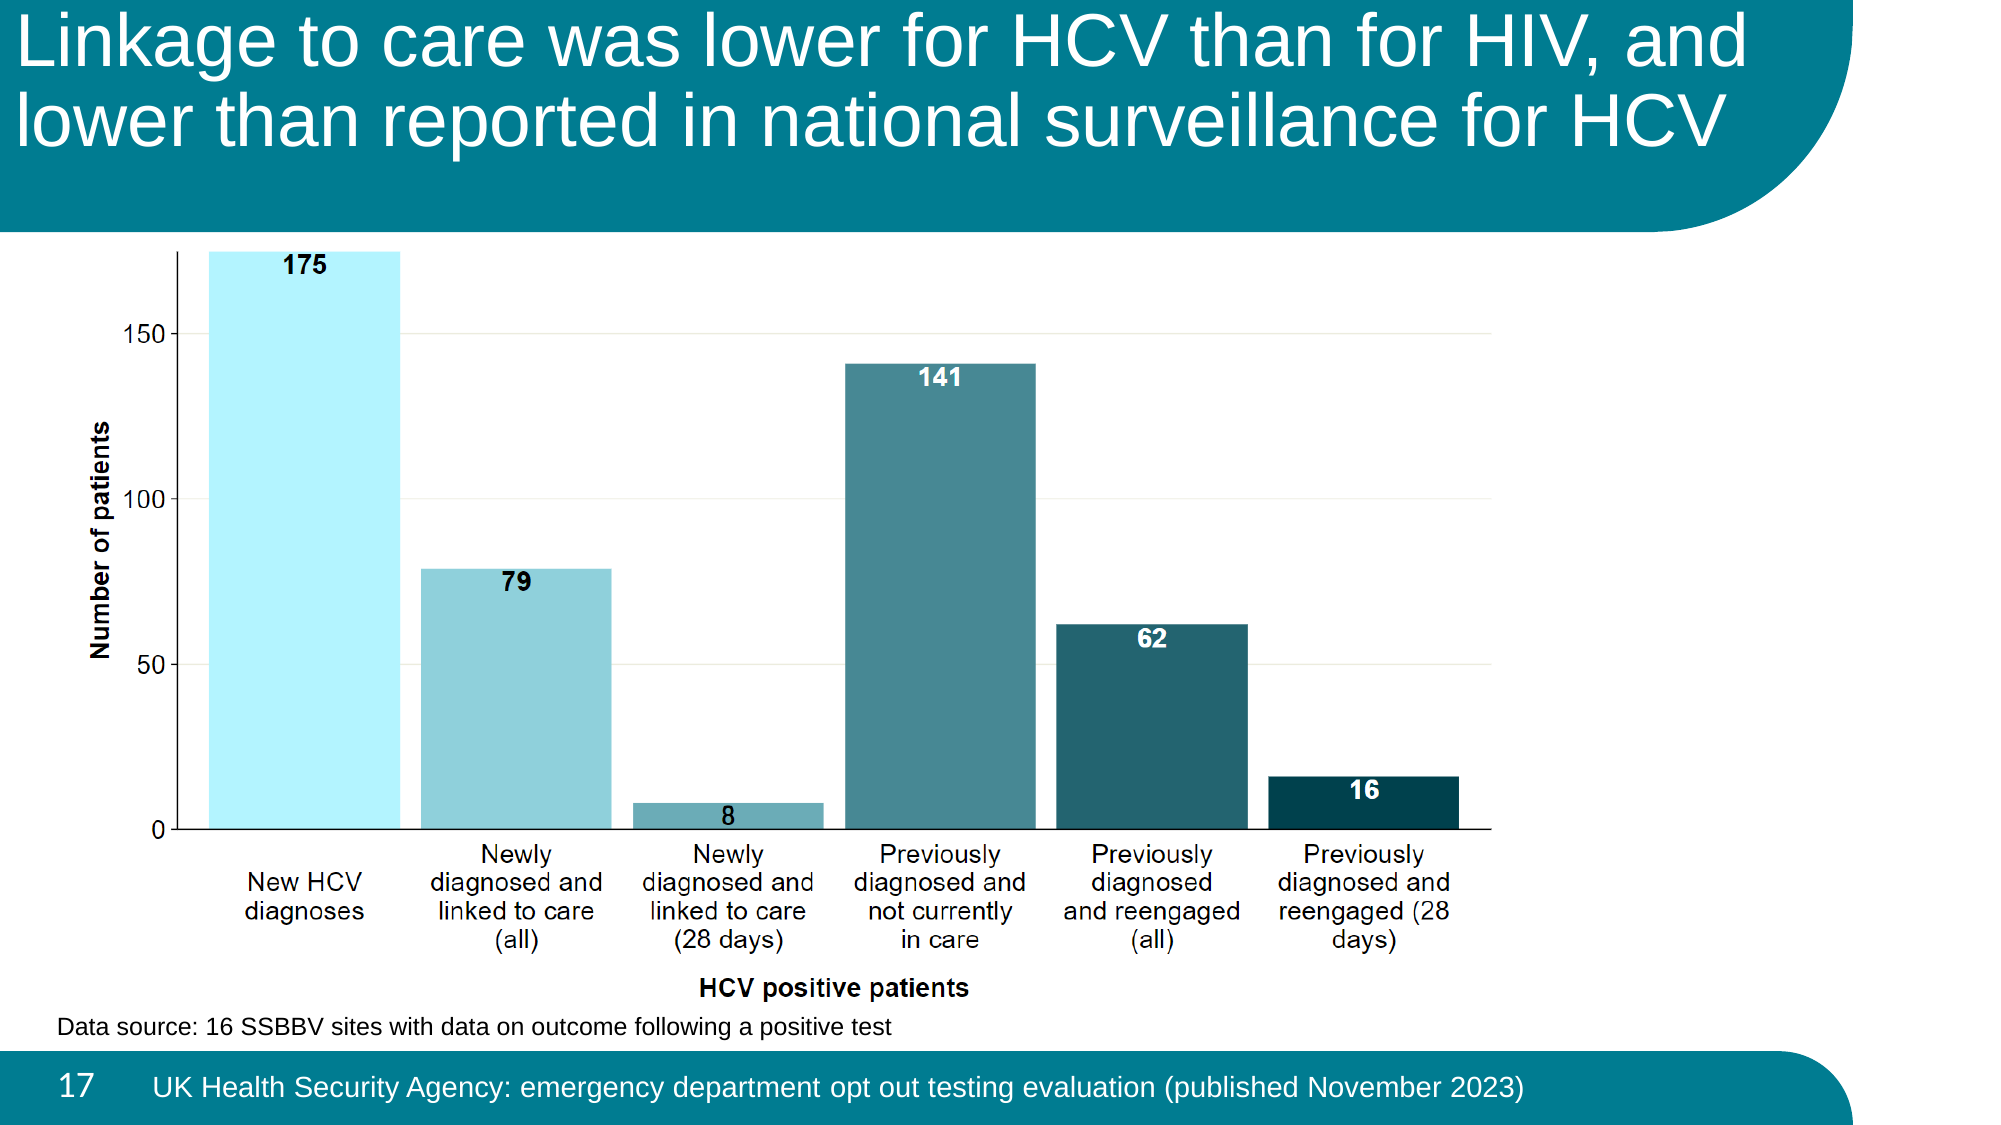

# Linkage to care was lower for HCV than for HIV, and lower than reported in national surveillance for HCV
Data source: 16 SSBBV sites with data on outcome following a positive test
12
UK Health Security Agency: emergency department opt out testing evaluation (published November 2023)